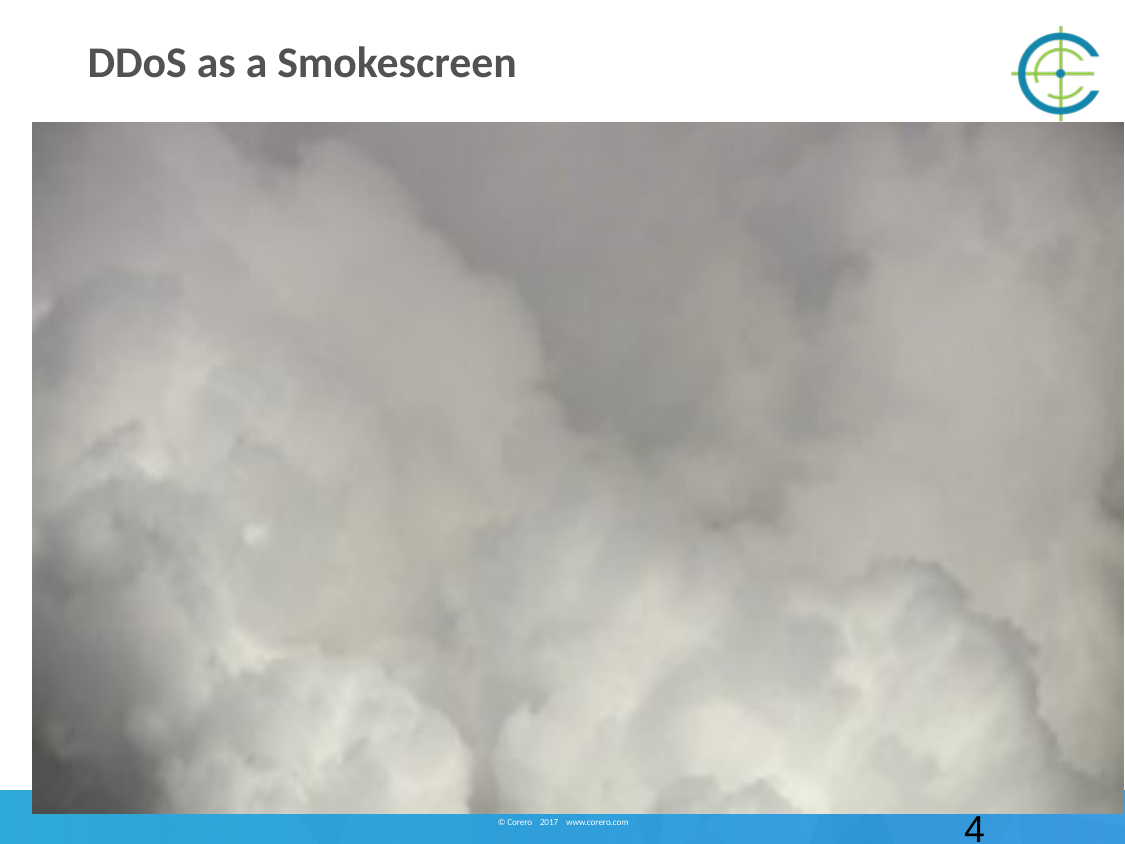

# DDoS as a Smokescreen
56%
BELIEVE DDoS USED AS SMOKESCREEN*
26%
DDoS USED AS PART OF TARGETTED ATTACK*
*Kaspersky Lab - Corporate IT Security Risks survey 2016